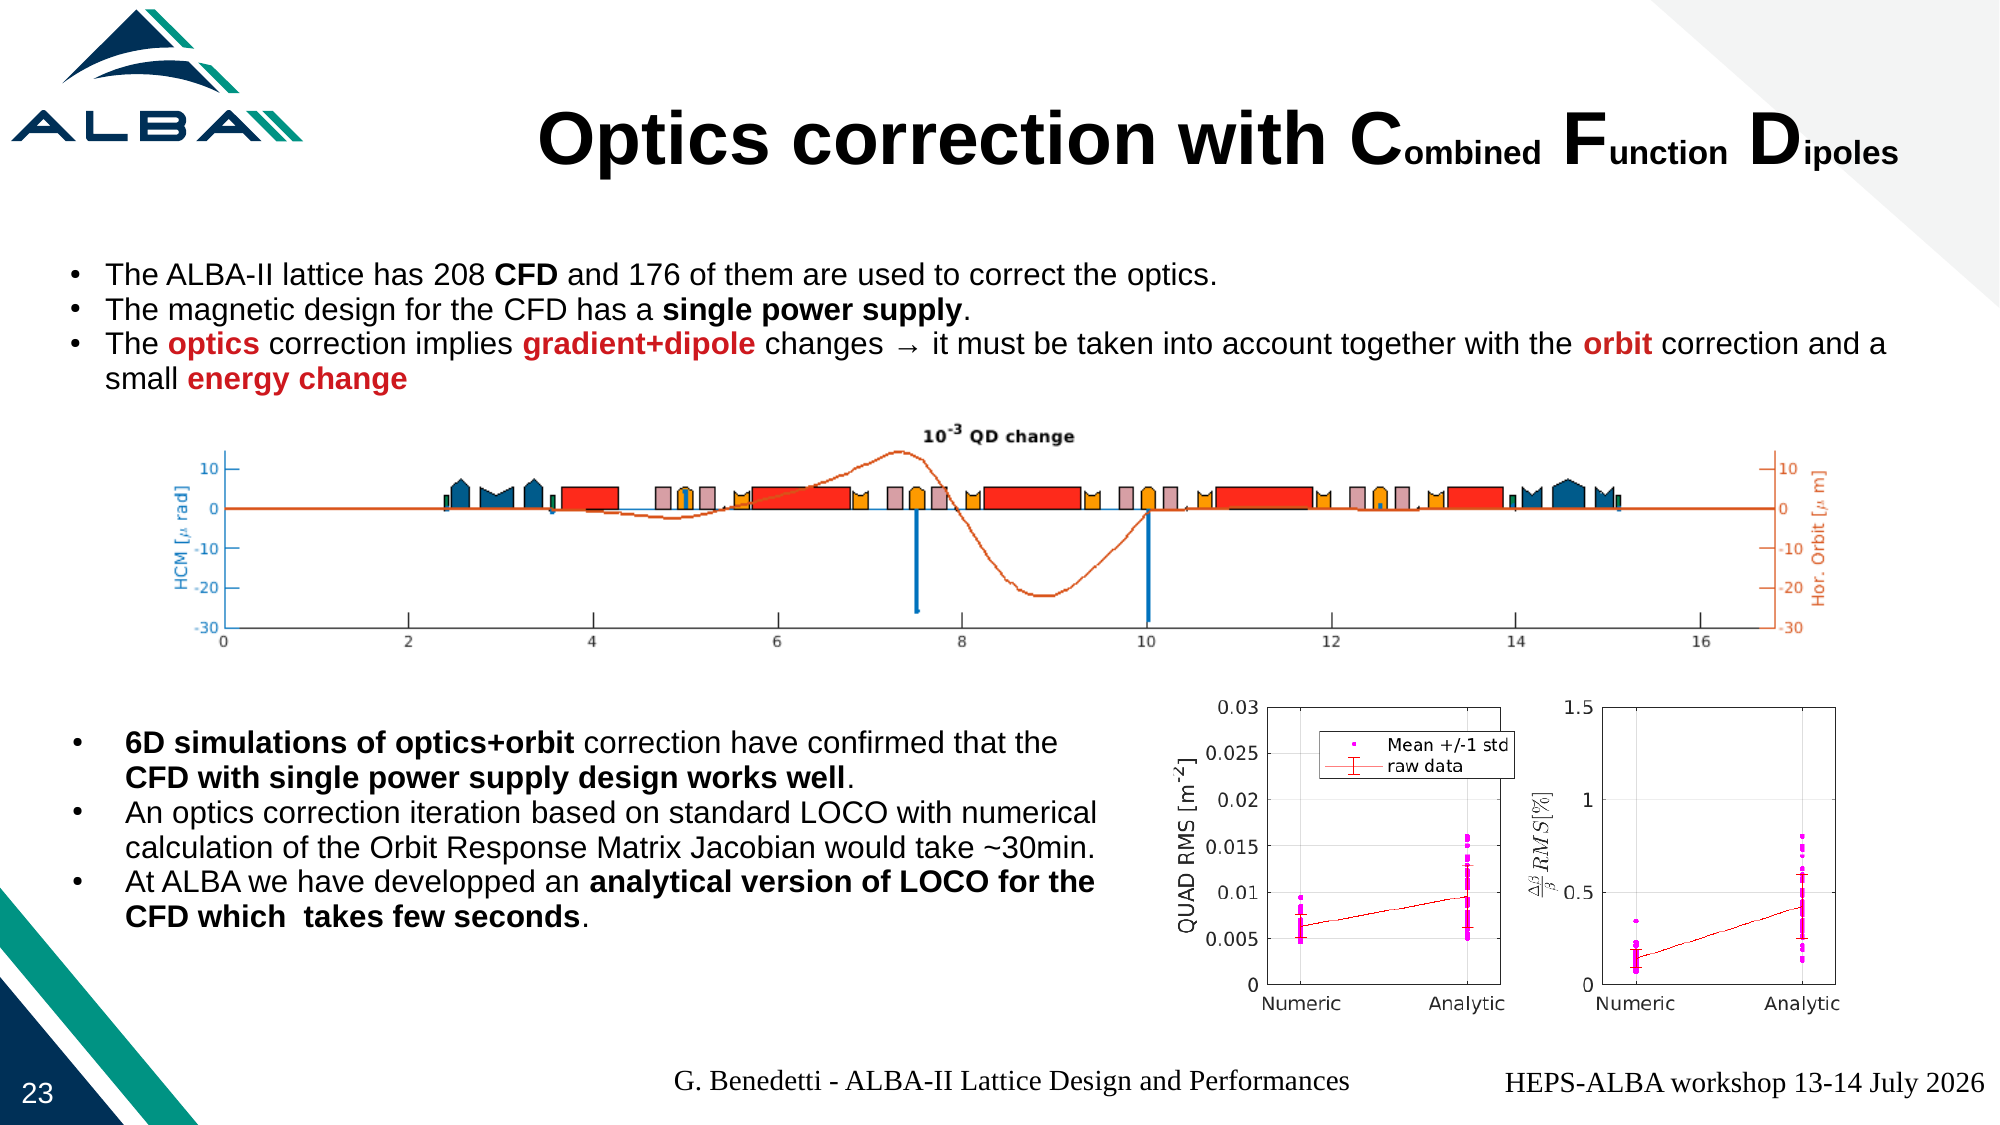

# Optics correction with Combined Function Dipoles
The ALBA-II lattice has 208 CFD and 176 of them are used to correct the optics.
The magnetic design for the CFD has a single power supply.
The optics correction implies gradient+dipole changes → it must be taken into account together with the orbit correction and a small energy change
6D simulations of optics+orbit correction have confirmed that the CFD with single power supply design works well.
An optics correction iteration based on standard LOCO with numerical calculation of the Orbit Response Matrix Jacobian would take ~30min.
At ALBA we have developped an analytical version of LOCO for the CFD which takes few seconds.
G. Benedetti - ALBA-II Lattice Design and Performances
HEPS-ALBA workshop 13-14 July 2026